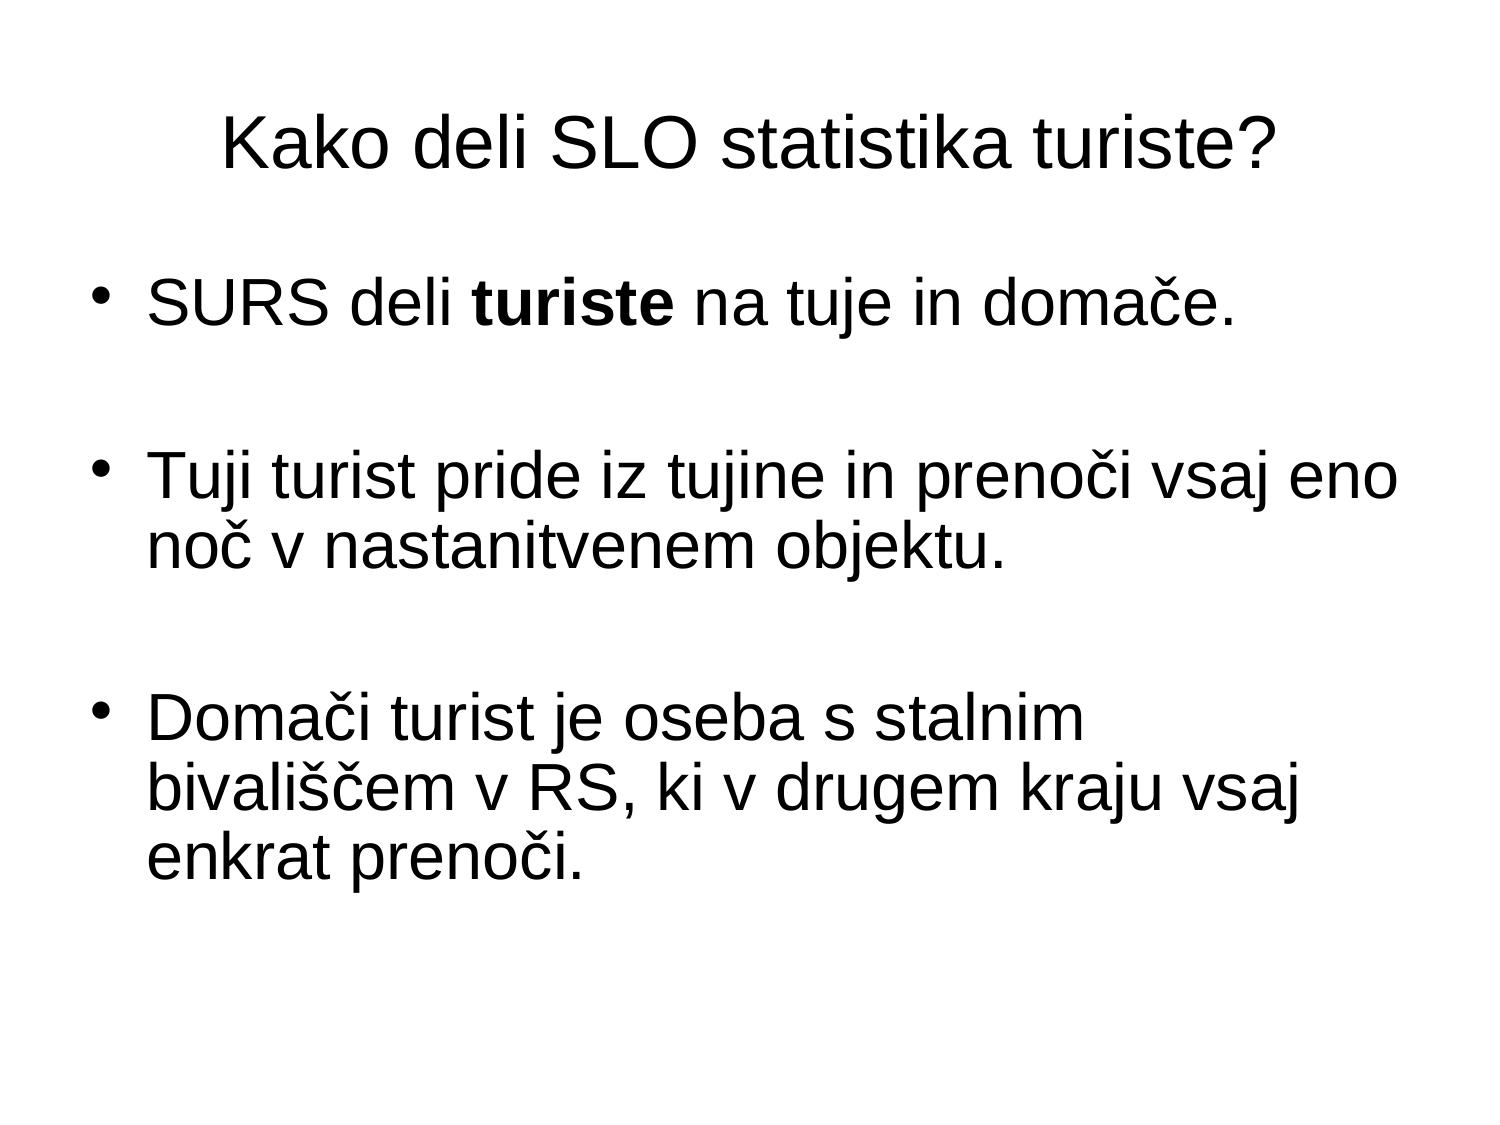

# Kako deli SLO statistika turiste?
SURS deli turiste na tuje in domače.
Tuji turist pride iz tujine in prenoči vsaj eno noč v nastanitvenem objektu.
Domači turist je oseba s stalnim bivališčem v RS, ki v drugem kraju vsaj enkrat prenoči.